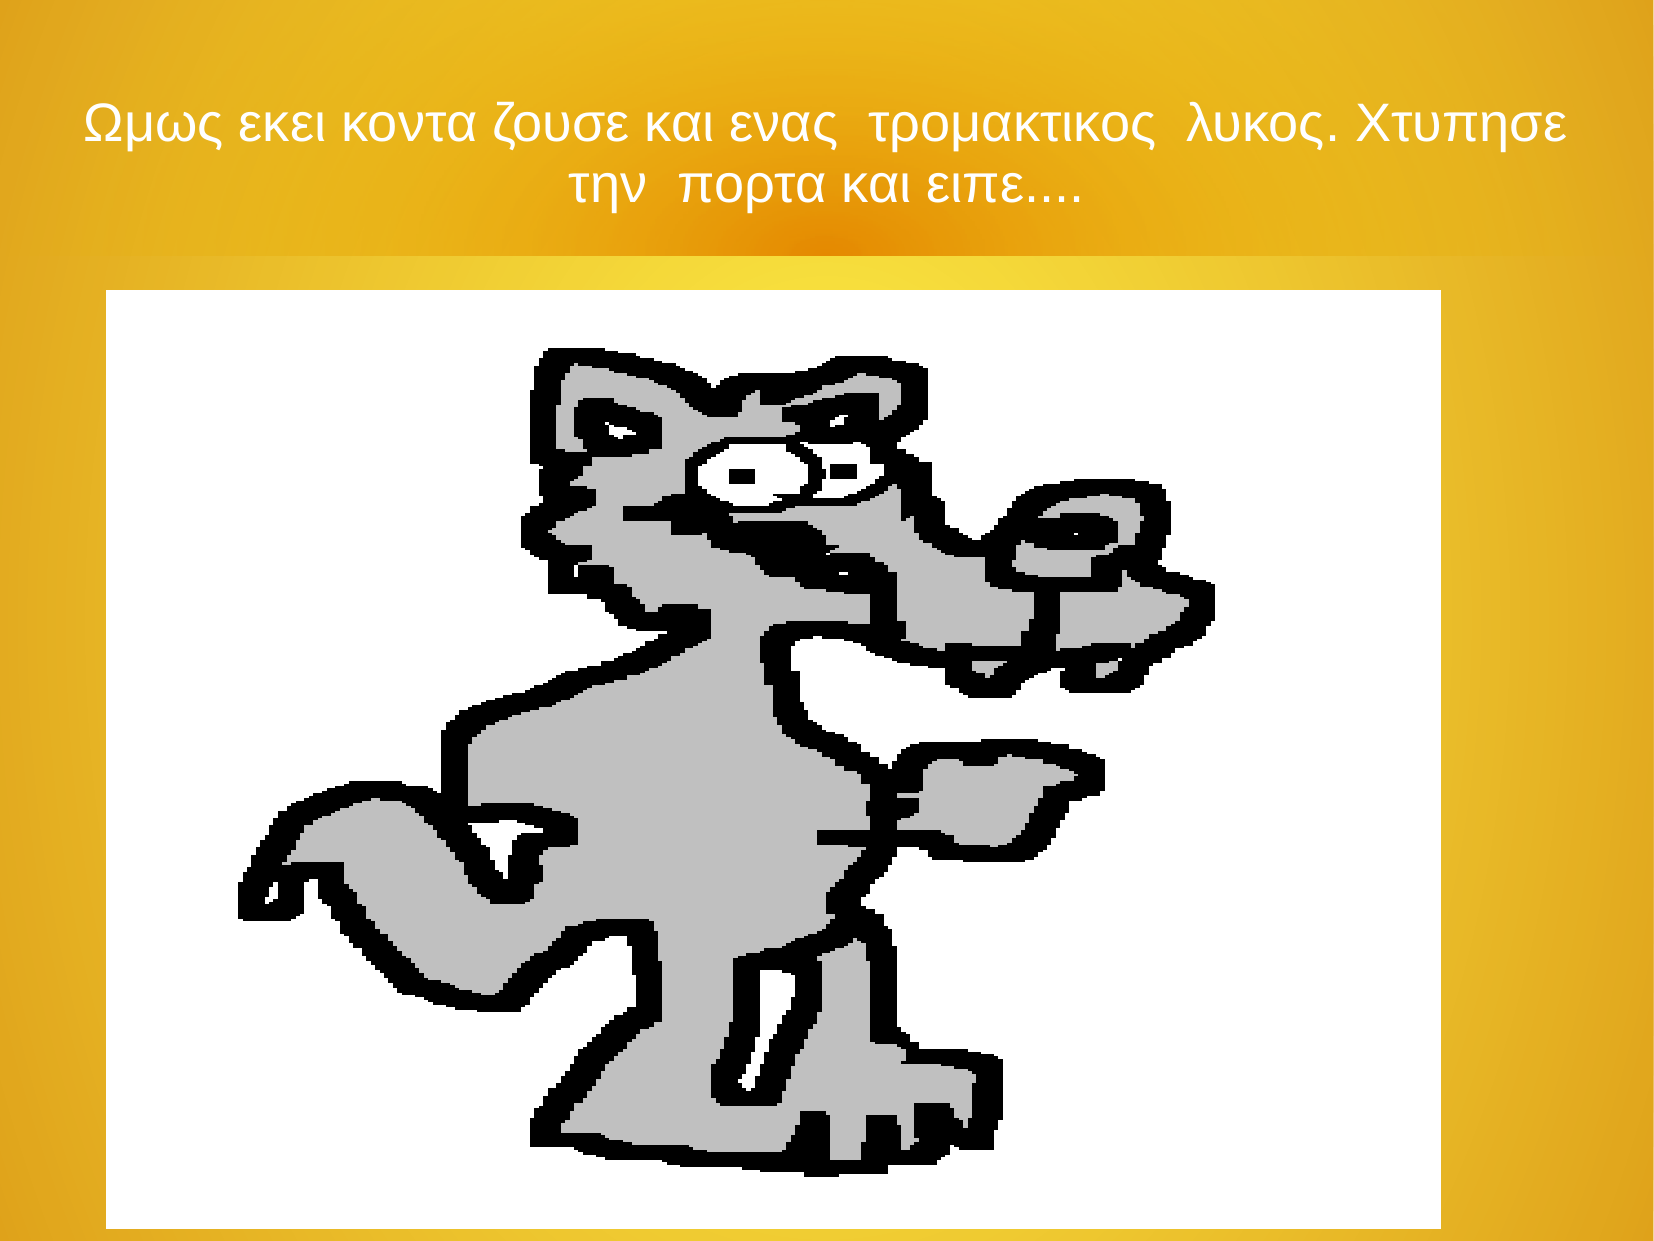

# Ωμως εκει κοντα ζουσε και ενας τρομακτικος λυκος. Χτυπησε την πορτα και ειπε....